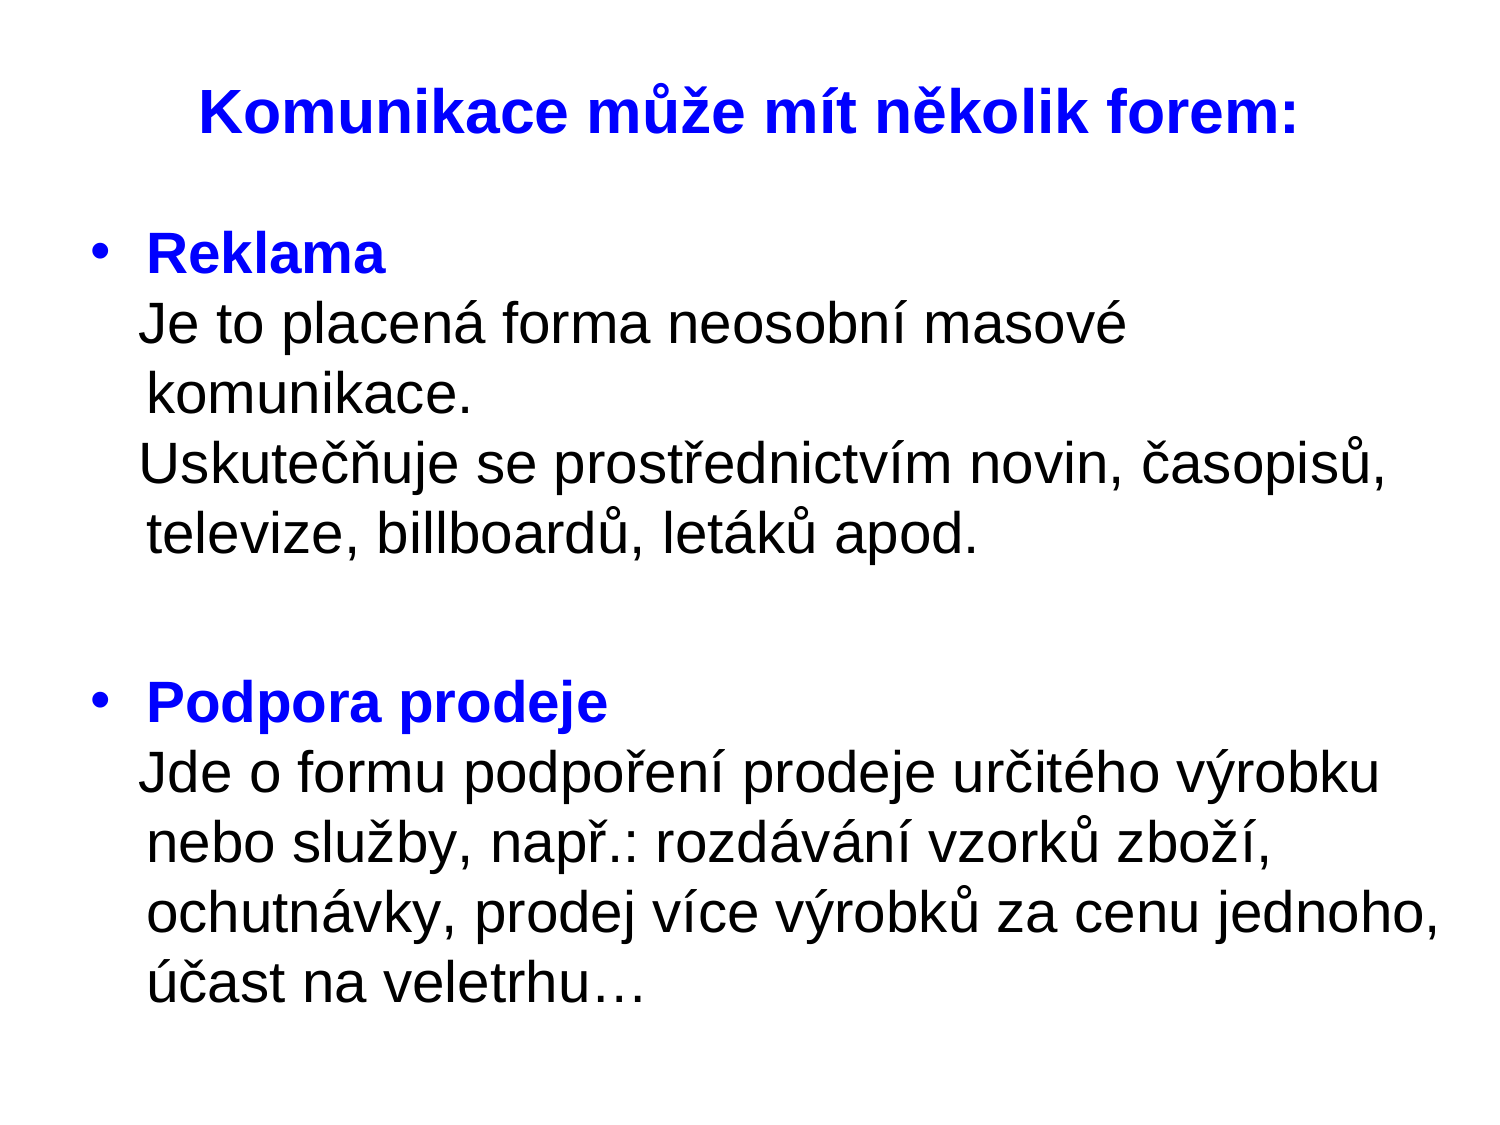

# Komunikace může mít několik forem:
Reklama
 Je to placená forma neosobní masové komunikace.
 Uskutečňuje se prostřednictvím novin, časopisů, televize, billboardů, letáků apod.
Podpora prodeje
 Jde o formu podpoření prodeje určitého výrobku nebo služby, např.: rozdávání vzorků zboží, ochutnávky, prodej více výrobků za cenu jednoho, účast na veletrhu…